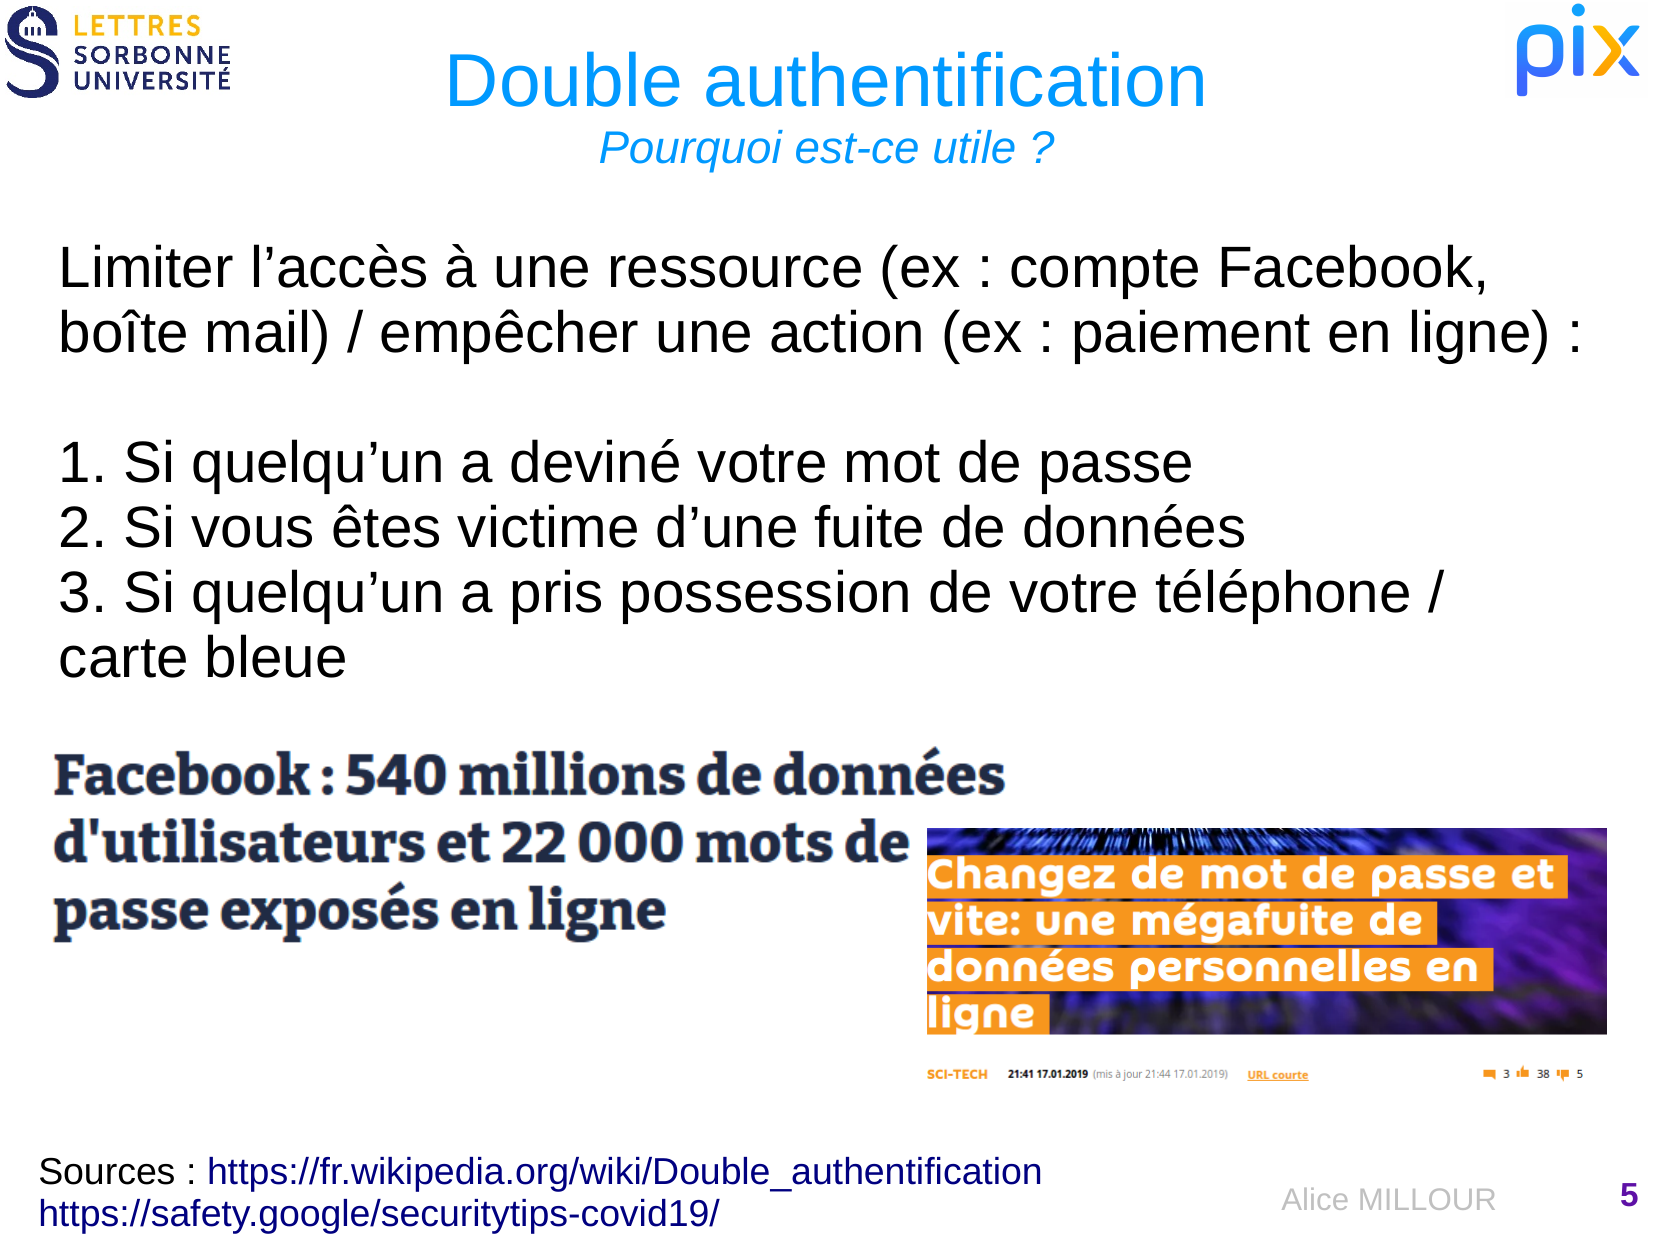

# Double authentification Pourquoi est-ce utile ?
Limiter l’accès à une ressource (ex : compte Facebook, boîte mail) / empêcher une action (ex : paiement en ligne) :
1. Si quelqu’un a deviné votre mot de passe
2. Si vous êtes victime d’une fuite de données
3. Si quelqu’un a pris possession de votre téléphone / carte bleue
Sources : https://fr.wikipedia.org/wiki/Double_authentification
https://safety.google/securitytips-covid19/